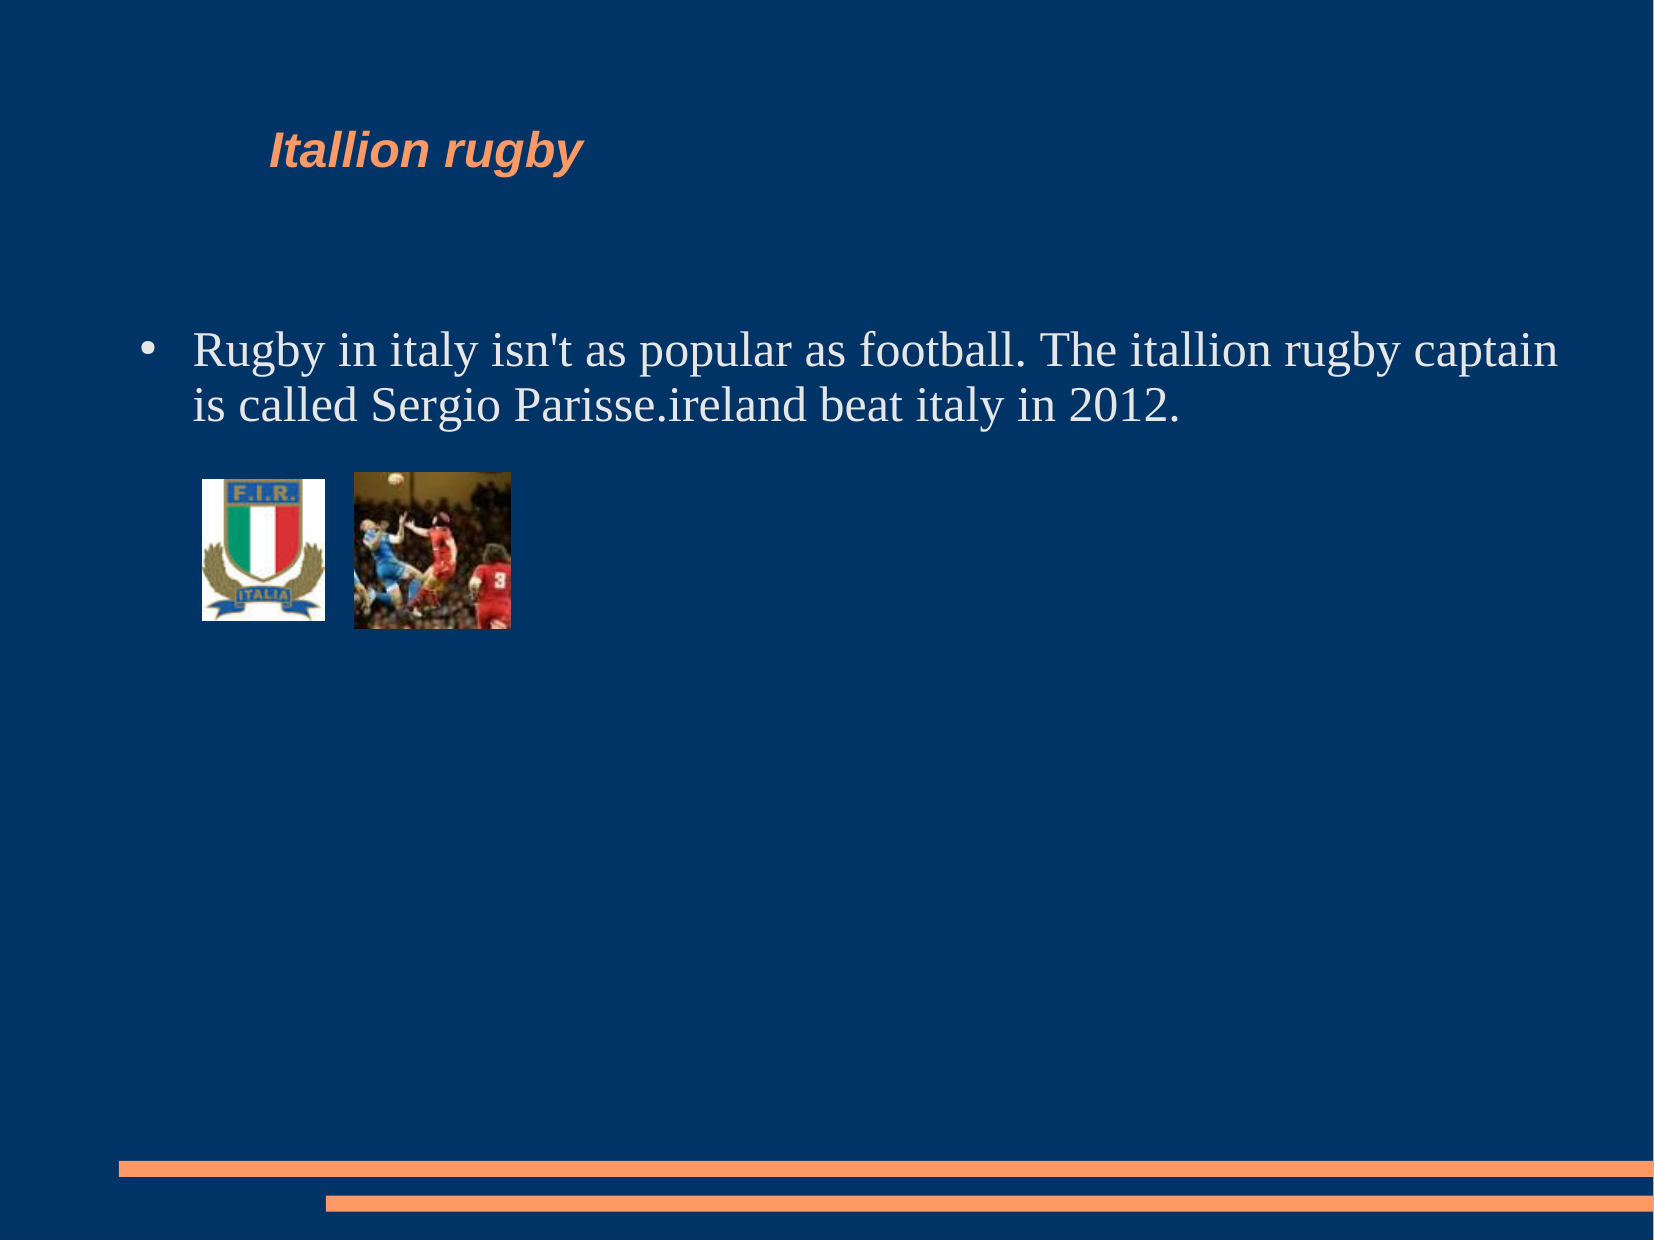

# Itallion rugby
Rugby in italy isn't as popular as football. The itallion rugby captain is called Sergio Parisse.ireland beat italy in 2012.